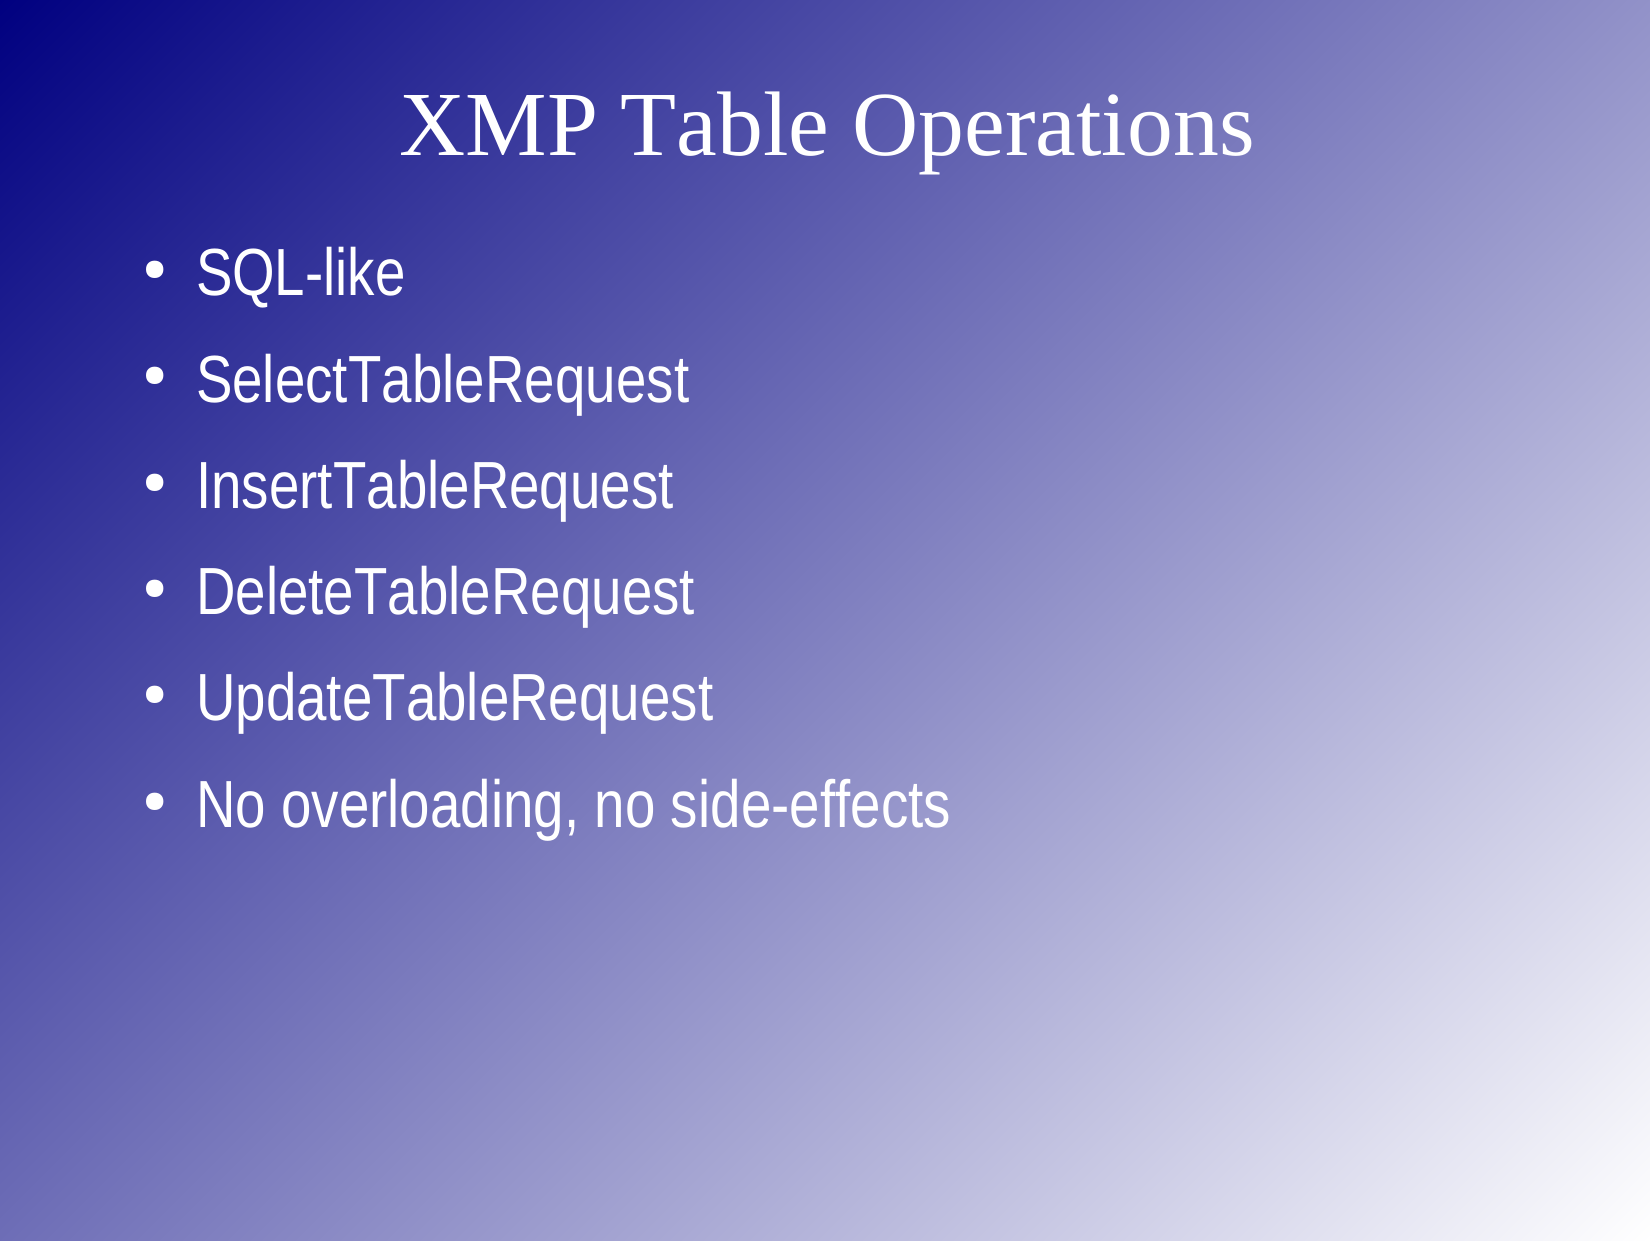

# XMP Table Operations
SQL-like
SelectTableRequest
InsertTableRequest
DeleteTableRequest
UpdateTableRequest
No overloading, no side-effects